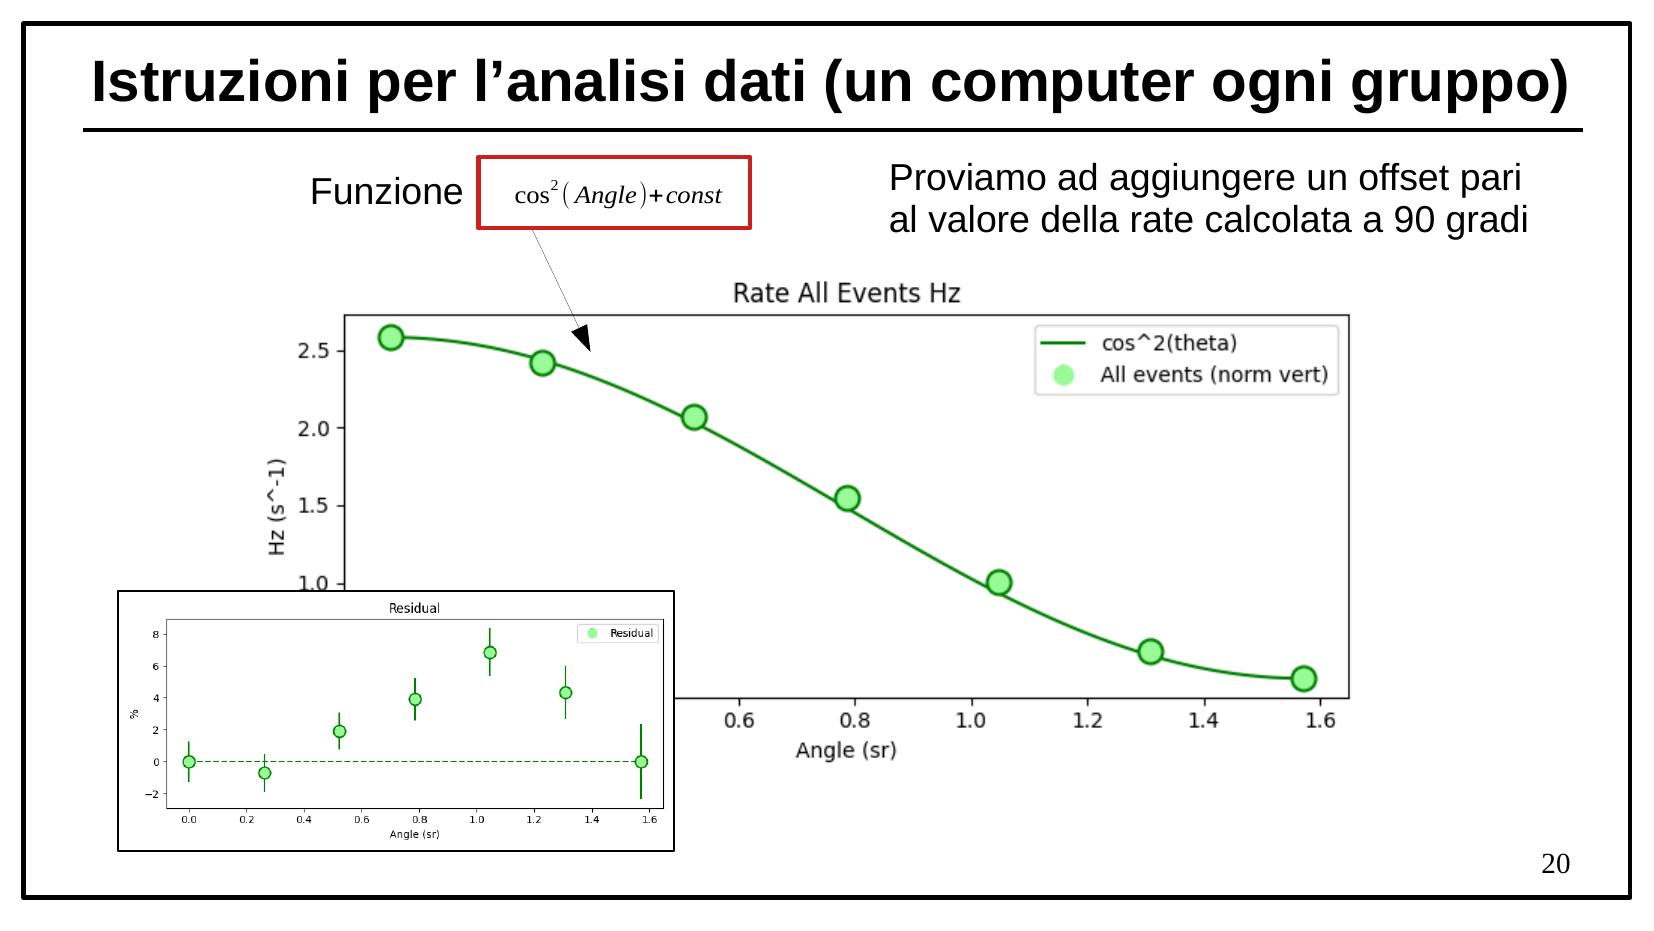

Istruzioni per l’analisi dati (un computer ogni gruppo)
Proviamo ad aggiungere un offset pari al valore della rate calcolata a 90 gradi
Funzione
20